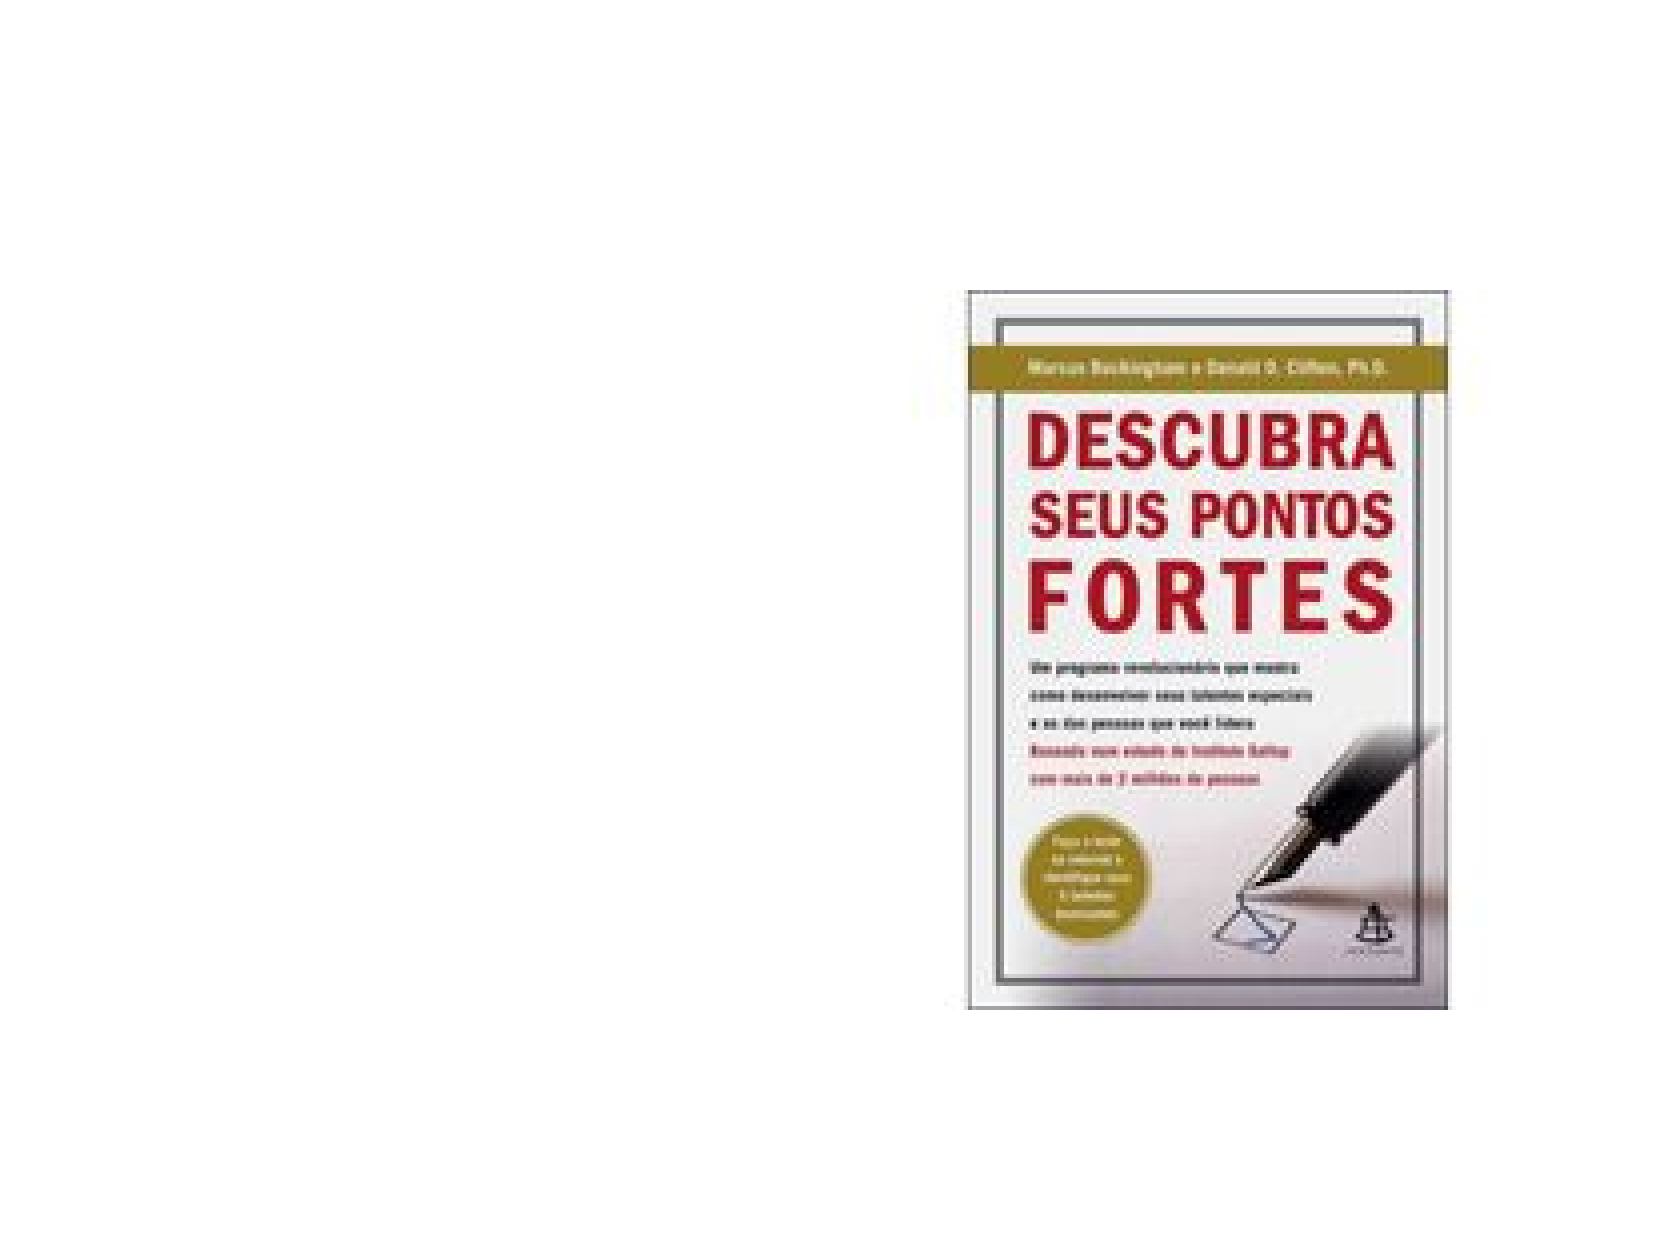

#
Descubra Seus Pontos Fortes
Donald O. Clifton